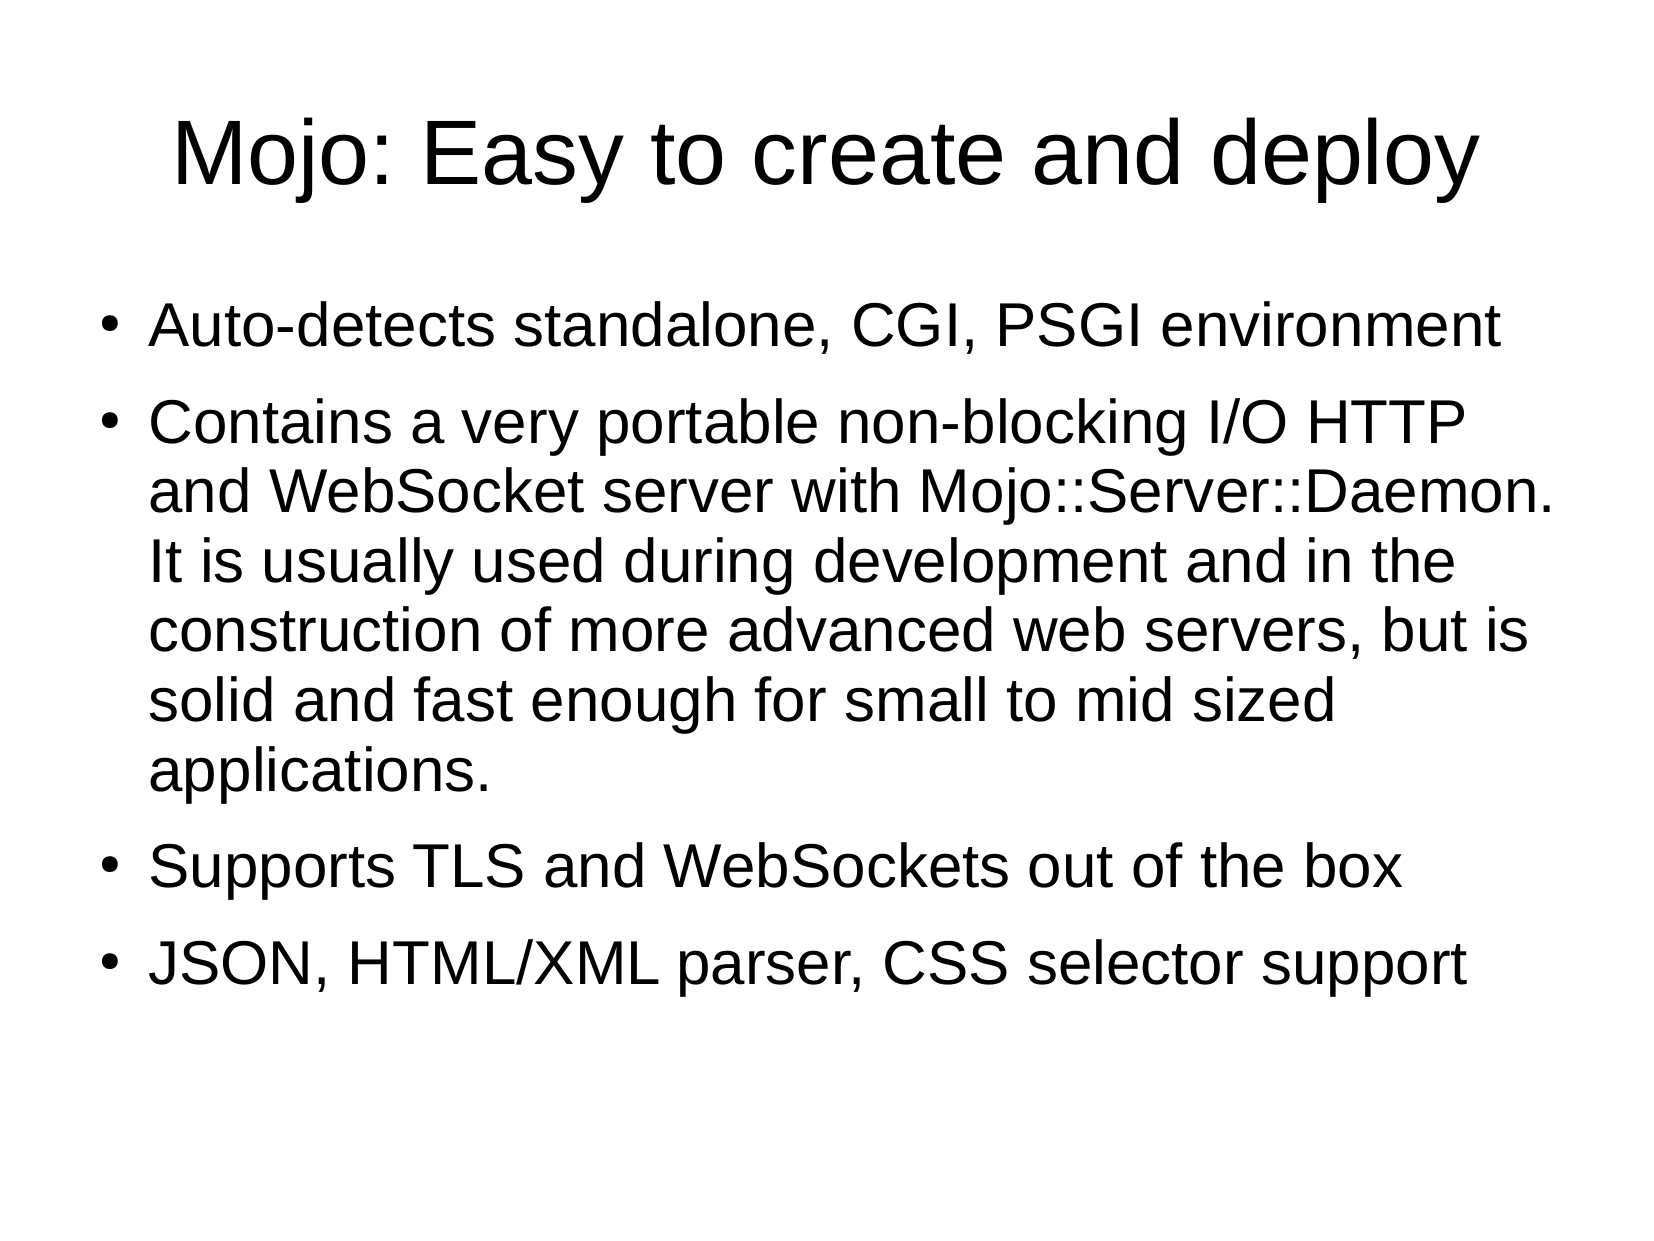

# Mojo: Easy to create and deploy
Auto-detects standalone, CGI, PSGI environment
Contains a very portable non-blocking I/O HTTP and WebSocket server with Mojo::Server::Daemon. It is usually used during development and in the construction of more advanced web servers, but is solid and fast enough for small to mid sized applications.
Supports TLS and WebSockets out of the box
JSON, HTML/XML parser, CSS selector support